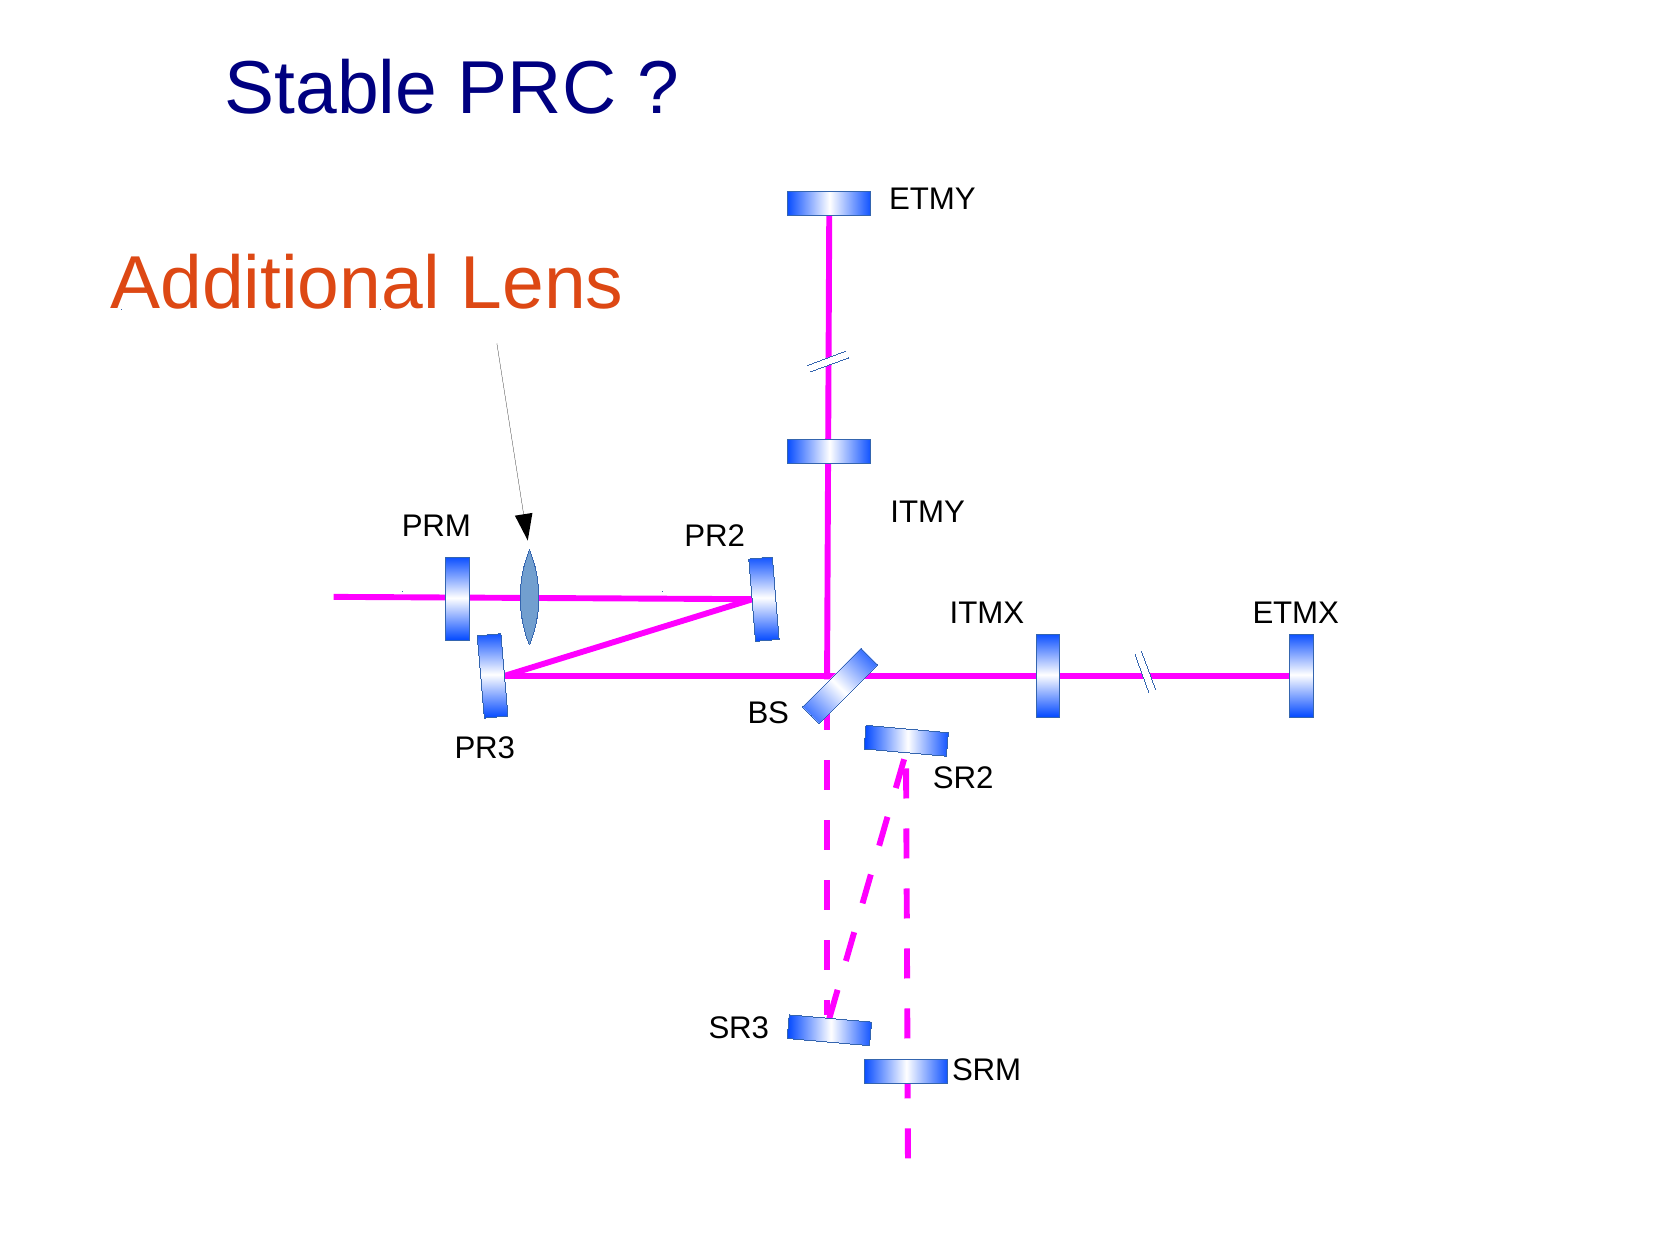

Stable PRC ?
ETMY
Additional Lens
ITMY
PRM
PR2
ITMX
ETMX
BS
PR3
SR2
SR3
SRM